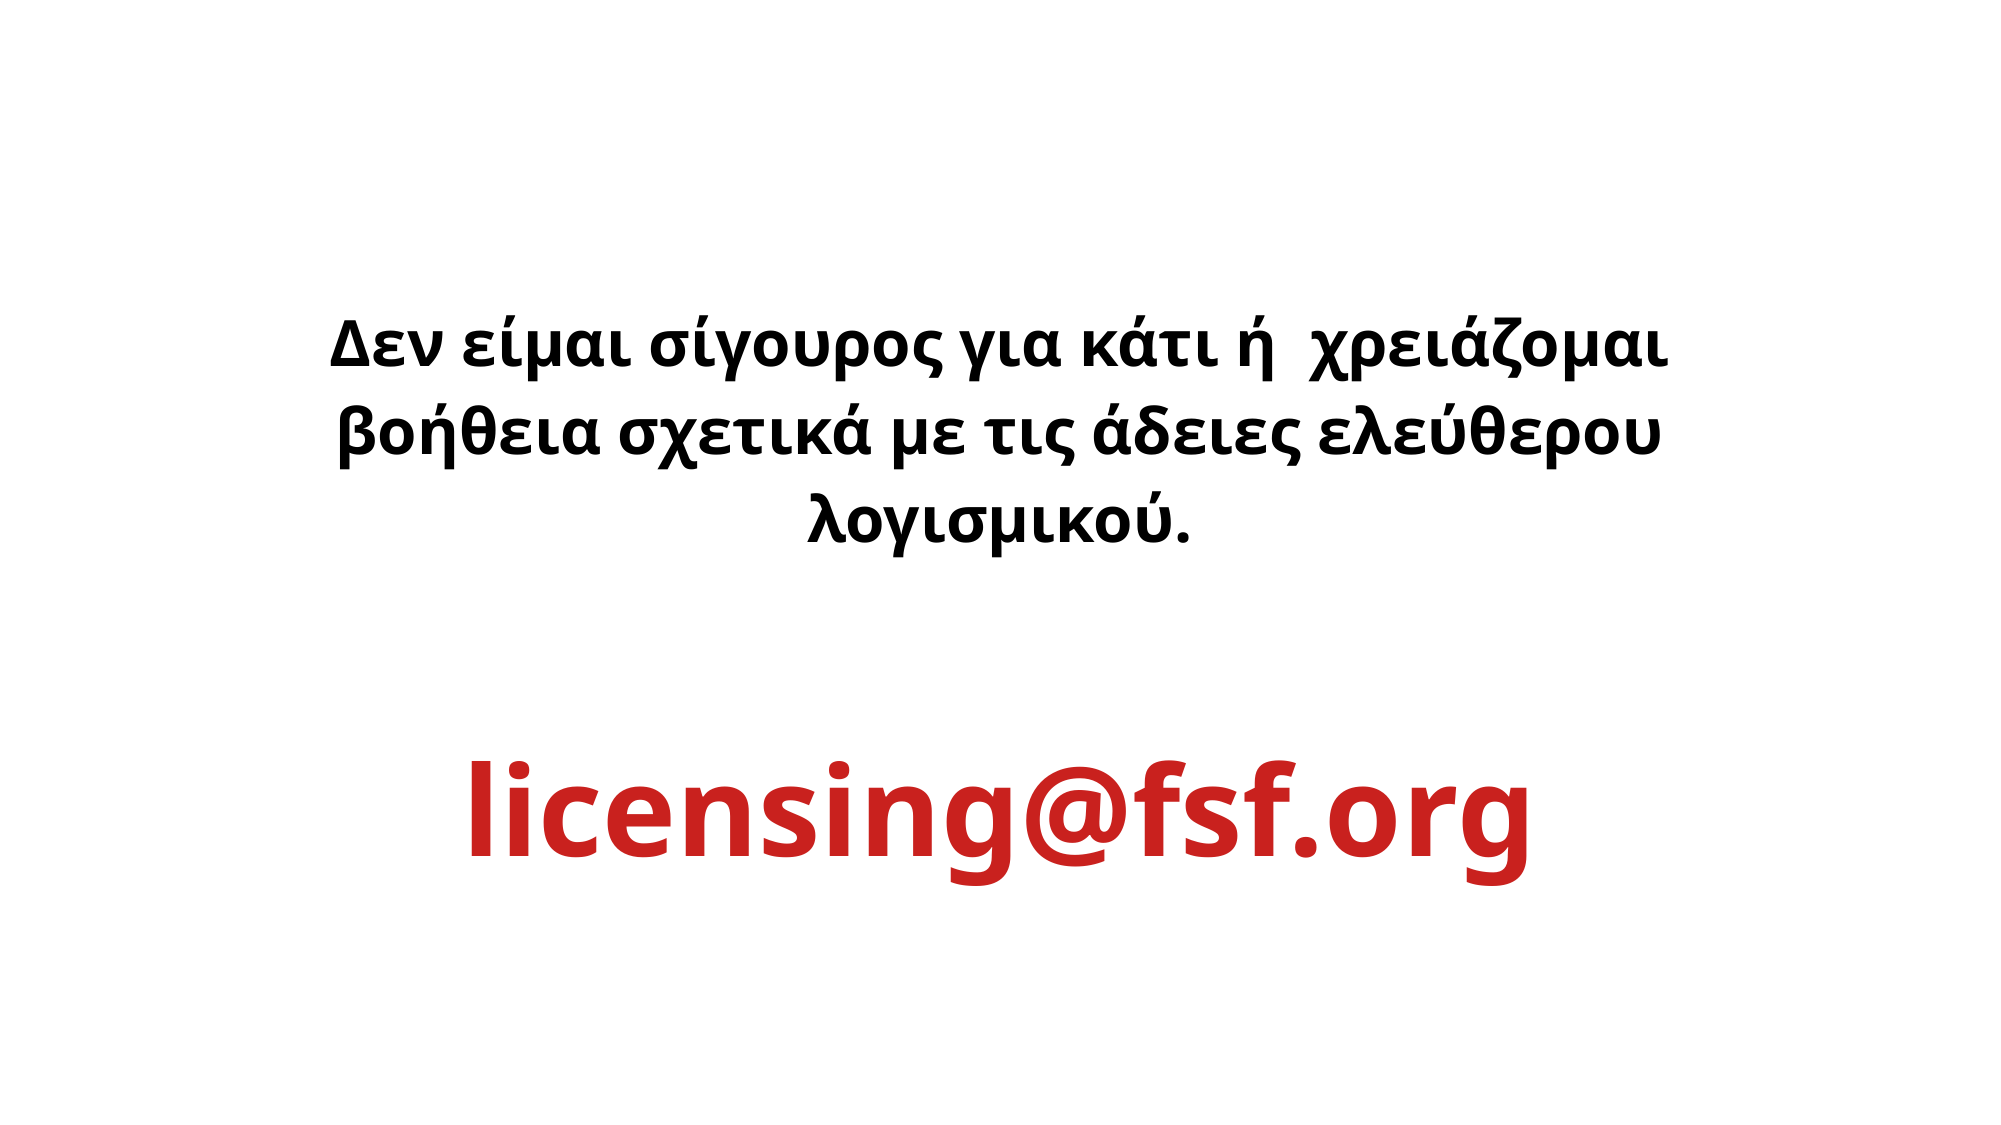

# Δεν είμαι σίγουρος για κάτι ή χρειάζομαι βοήθεια σχετικά με τις άδειες ελεύθερου λογισμικού.
licensing@fsf.org